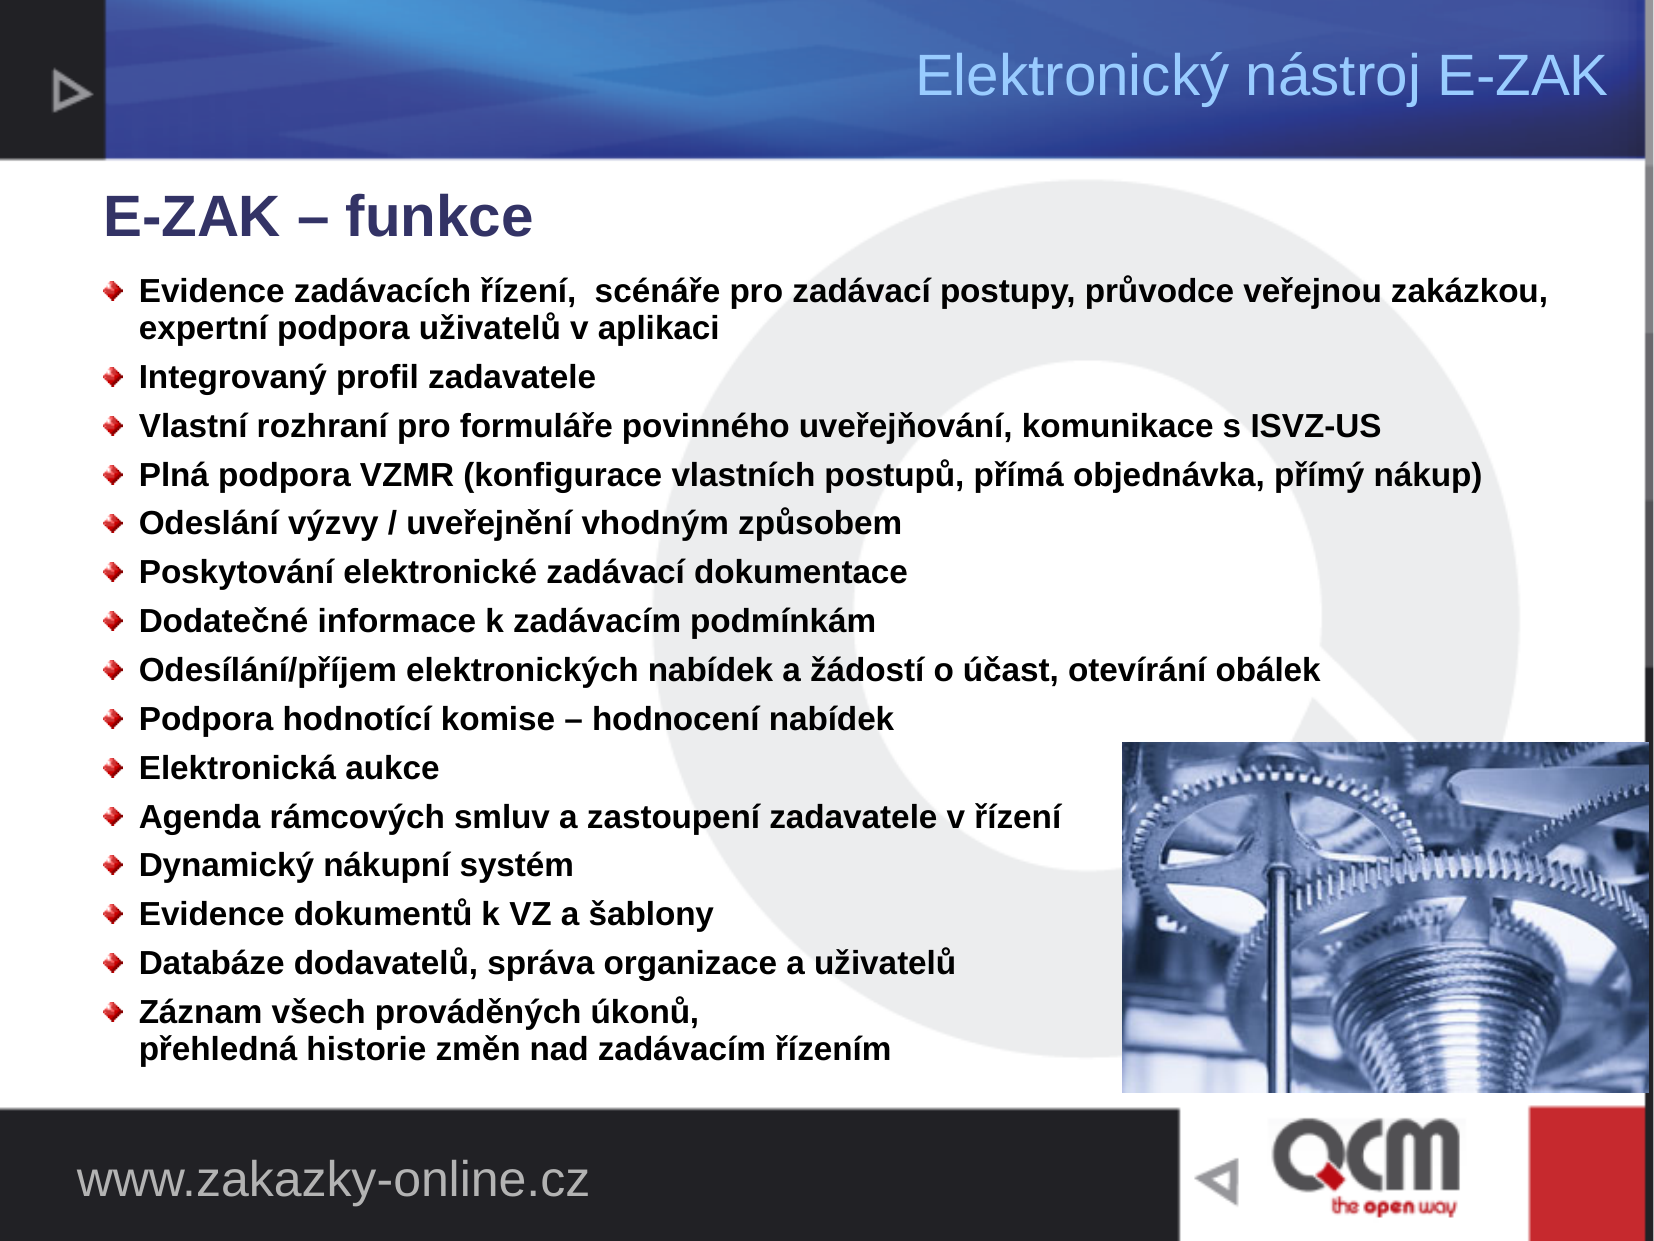

E-ZAK – funkce
Evidence zadávacích řízení, scénáře pro zadávací postupy, průvodce veřejnou zakázkou, expertní podpora uživatelů v aplikaci
Integrovaný profil zadavatele
Vlastní rozhraní pro formuláře povinného uveřejňování, komunikace s ISVZ-US
Plná podpora VZMR (konfigurace vlastních postupů, přímá objednávka, přímý nákup)
Odeslání výzvy / uveřejnění vhodným způsobem
Poskytování elektronické zadávací dokumentace
Dodatečné informace k zadávacím podmínkám
Odesílání/příjem elektronických nabídek a žádostí o účast, otevírání obálek
Podpora hodnotící komise – hodnocení nabídek
Elektronická aukce
Agenda rámcových smluv a zastoupení zadavatele v řízení
Dynamický nákupní systém
Evidence dokumentů k VZ a šablony
Databáze dodavatelů, správa organizace a uživatelů
Záznam všech prováděných úkonů,
přehledná historie změn nad zadávacím řízením